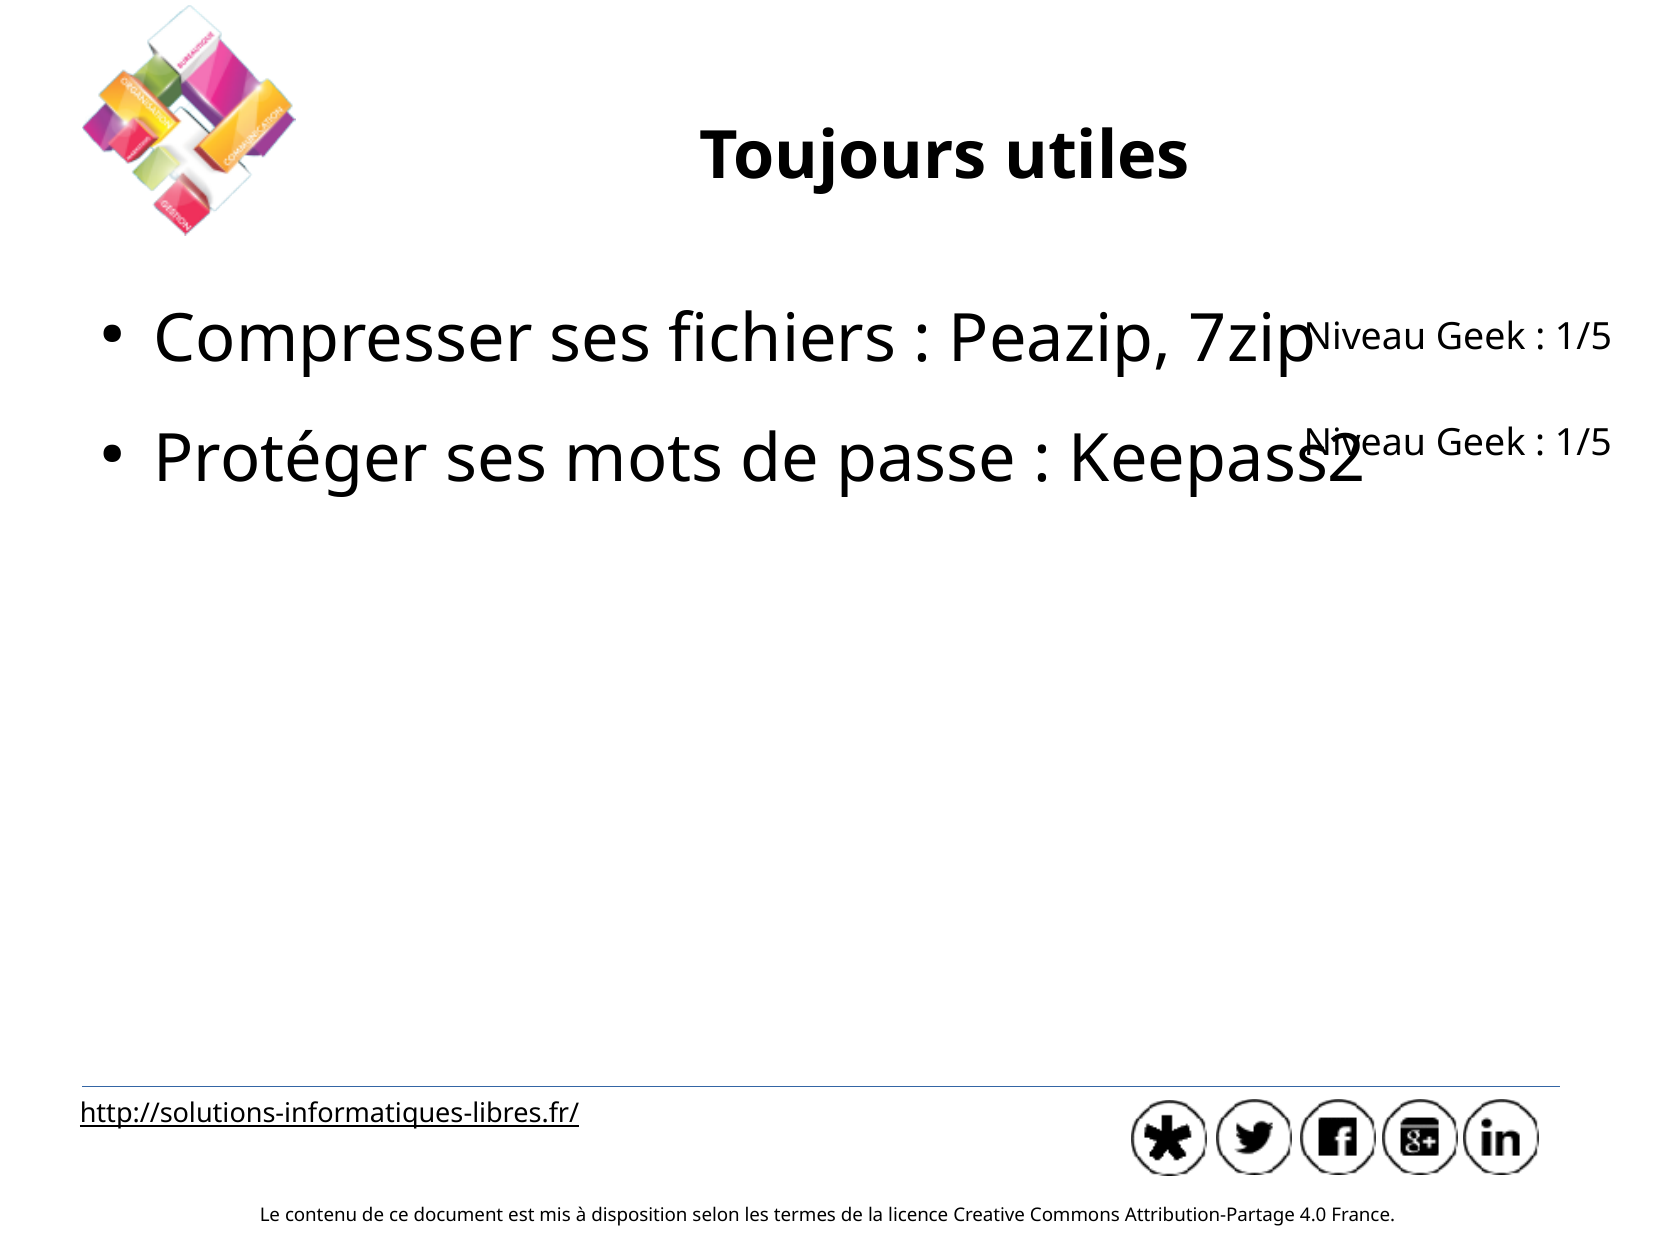

# Toujours utiles
Compresser ses fichiers : Peazip, 7zip
Protéger ses mots de passe : Keepass2
Niveau Geek : 1/5
Niveau Geek : 1/5